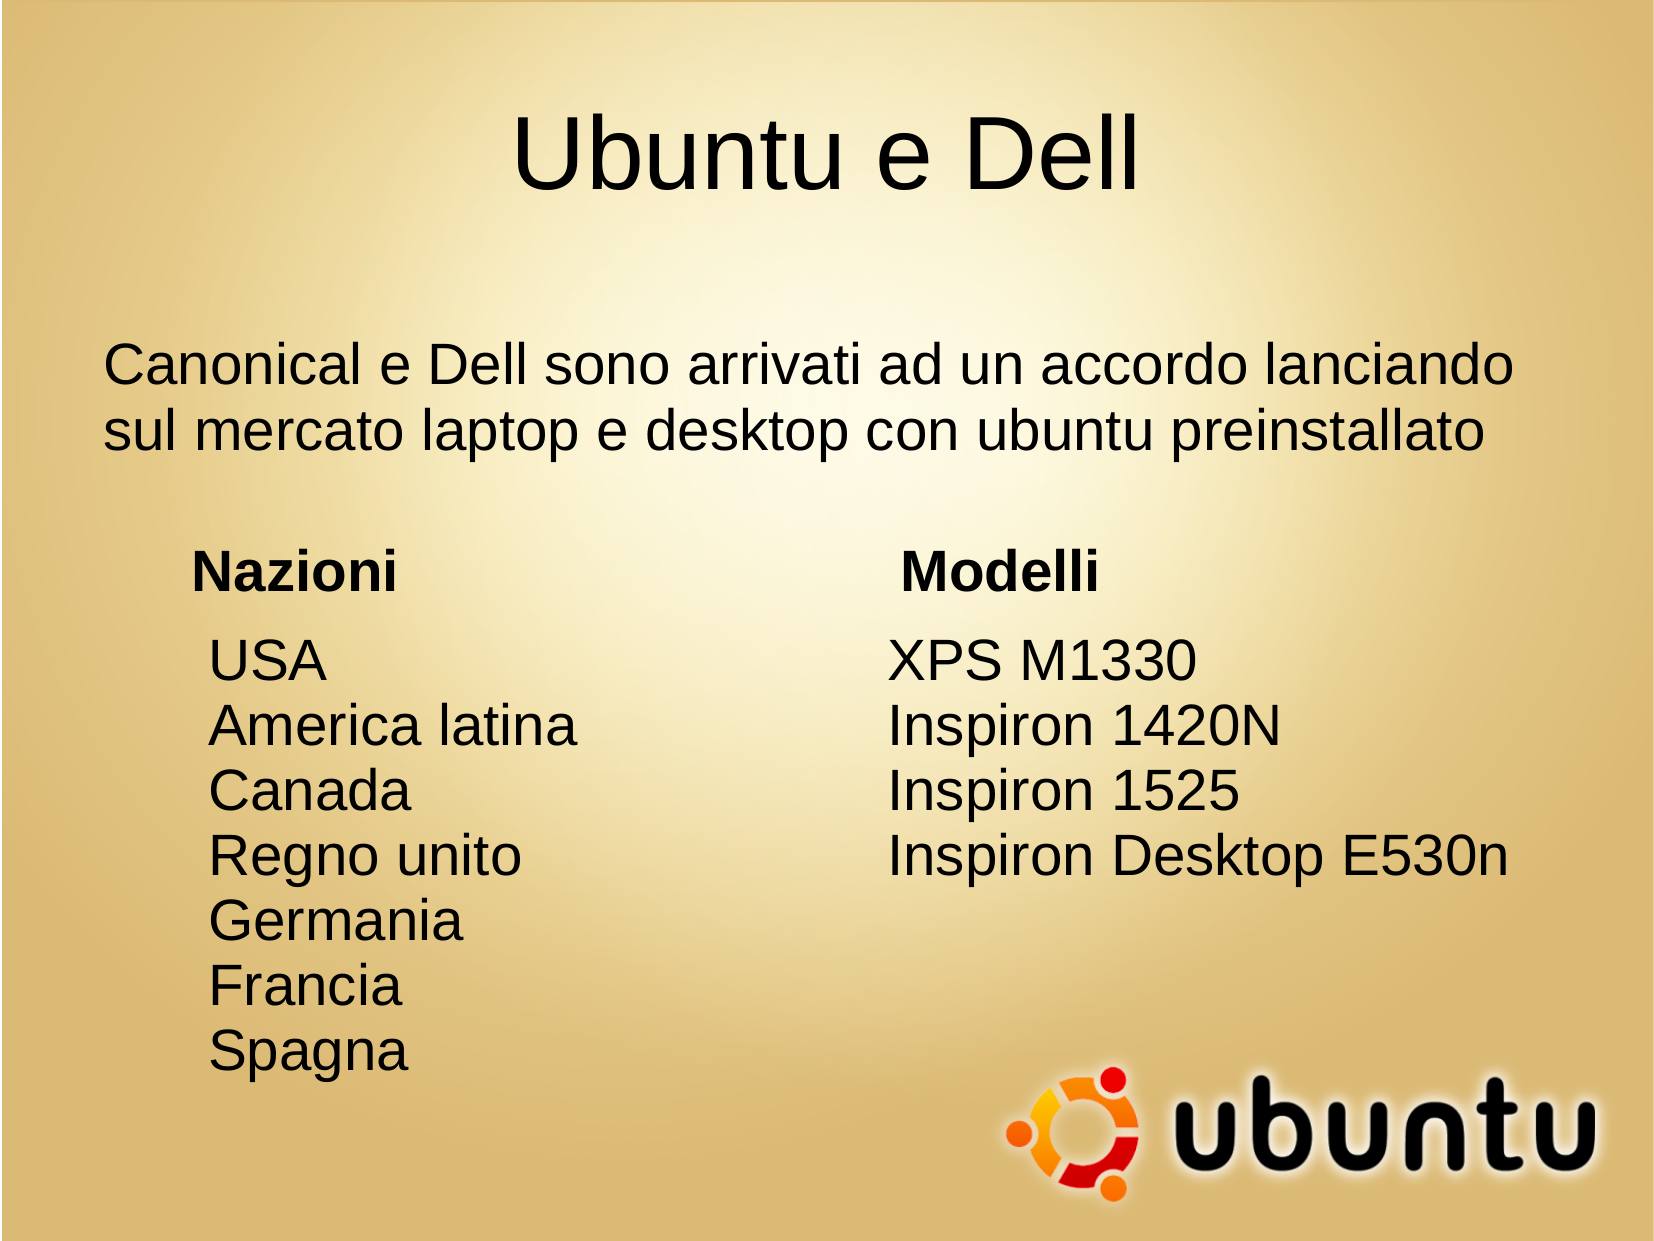

# Ubuntu e Dell
Canonical e Dell sono arrivati ad un accordo lanciando sul mercato laptop e desktop con ubuntu preinstallato
Nazioni
Modelli
 USA
 America latina
 Canada
 Regno unito
 Germania
 Francia
 Spagna
 XPS M1330
 Inspiron 1420N
 Inspiron 1525
 Inspiron Desktop E530n